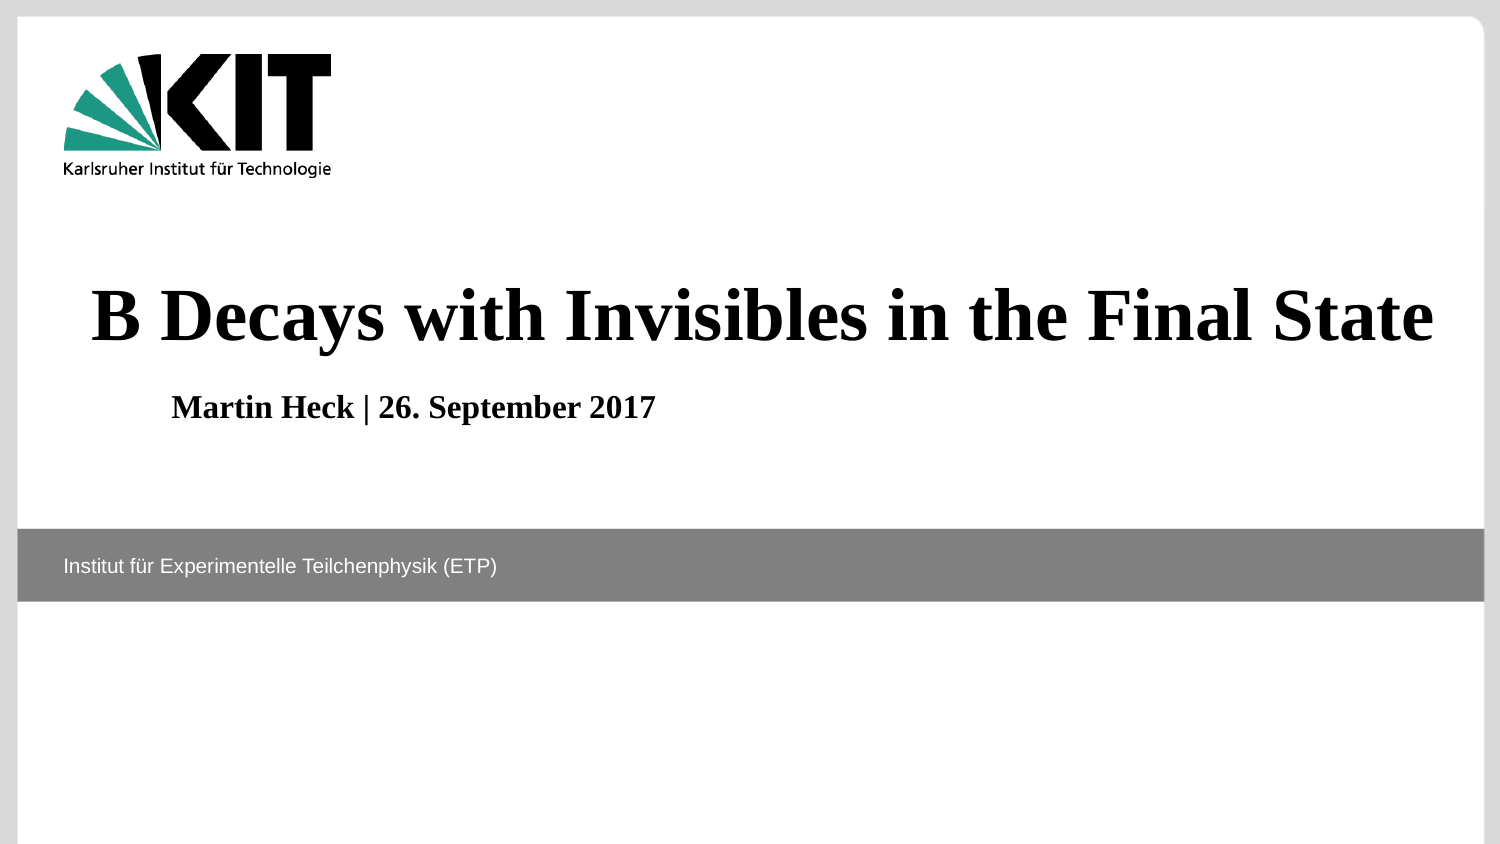

B Decays with Invisibles in the Final State
Martin Heck | 26. September 2017